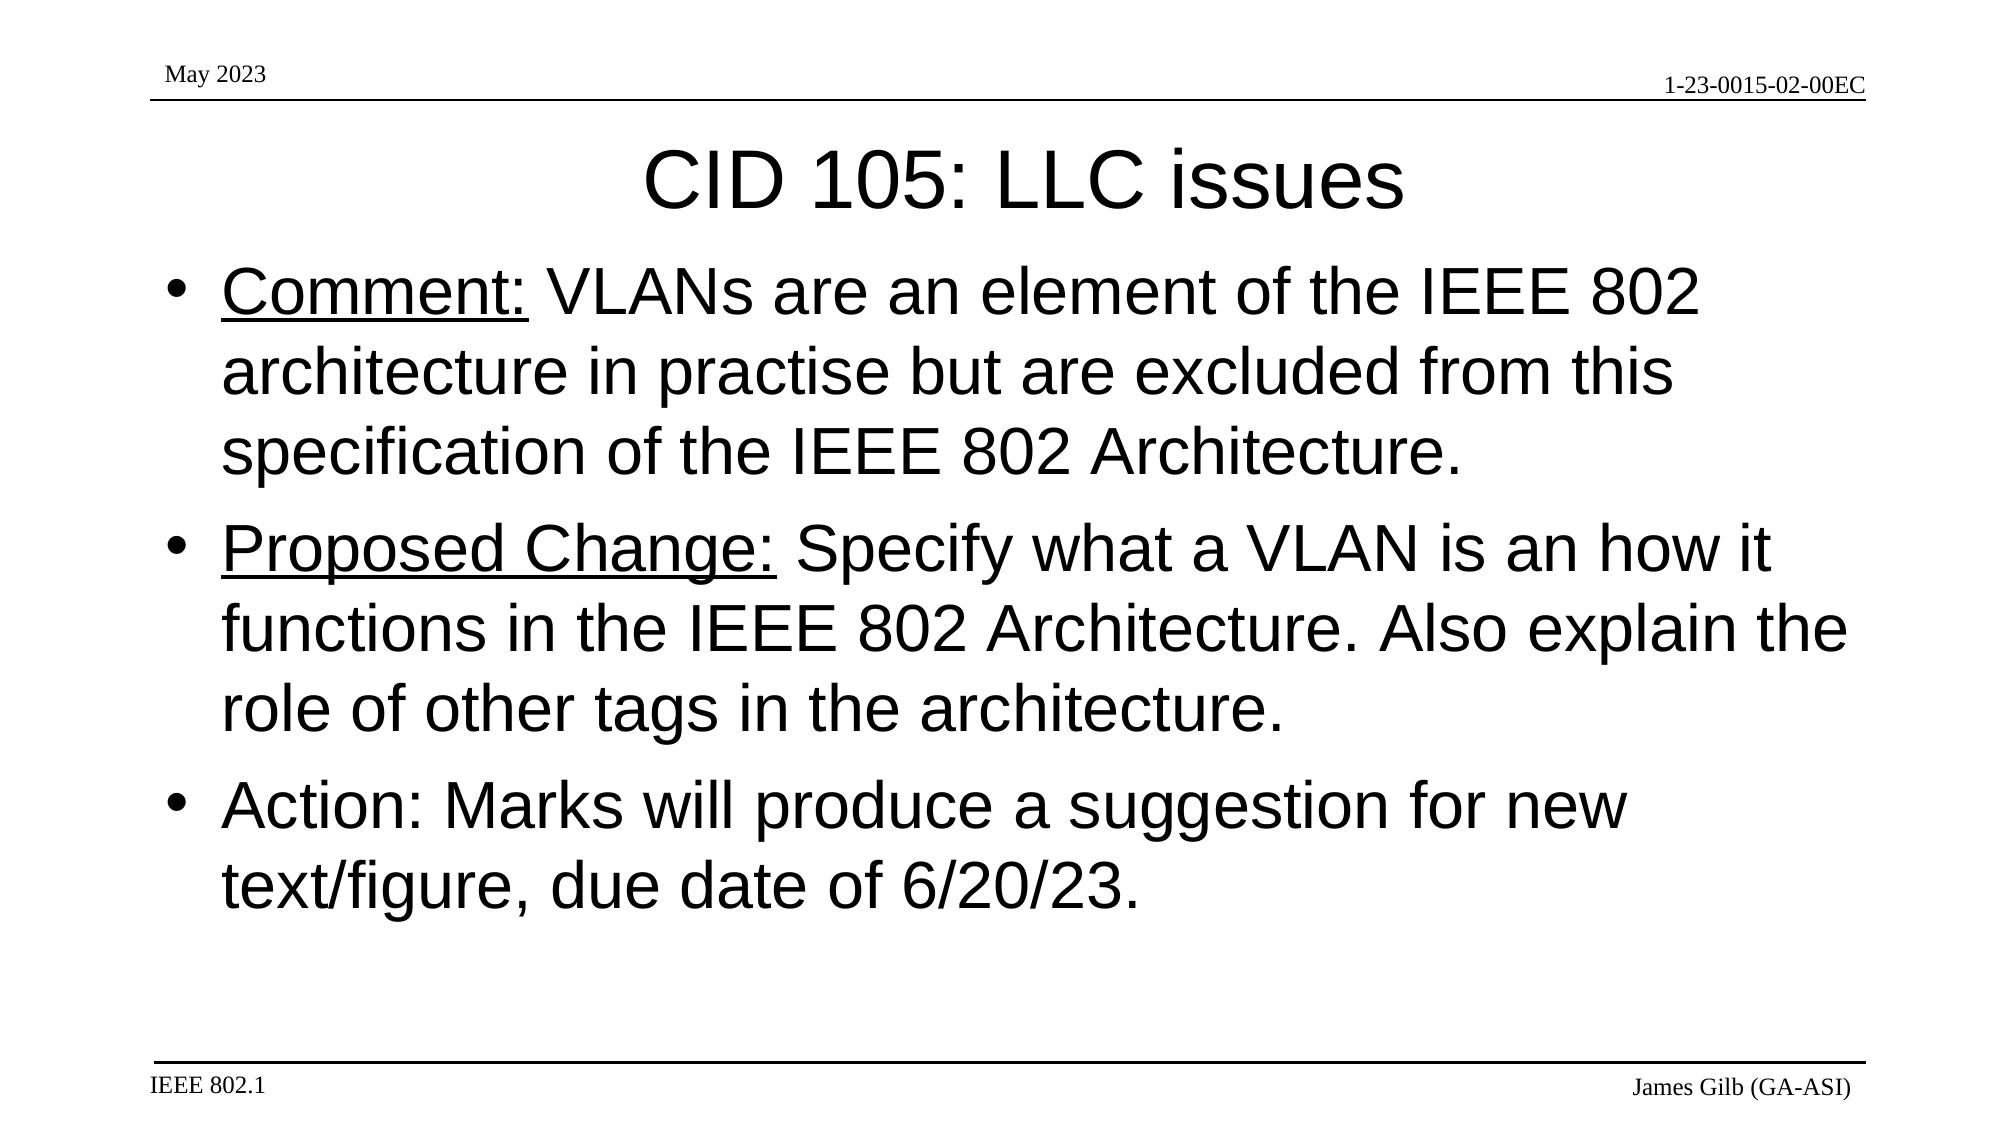

# CID 105: LLC issues
Comment: VLANs are an element of the IEEE 802 architecture in practise but are excluded from this specification of the IEEE 802 Architecture.
Proposed Change: Specify what a VLAN is an how it functions in the IEEE 802 Architecture. Also explain the role of other tags in the architecture.
Action: Marks will produce a suggestion for new text/figure, due date of 6/20/23.